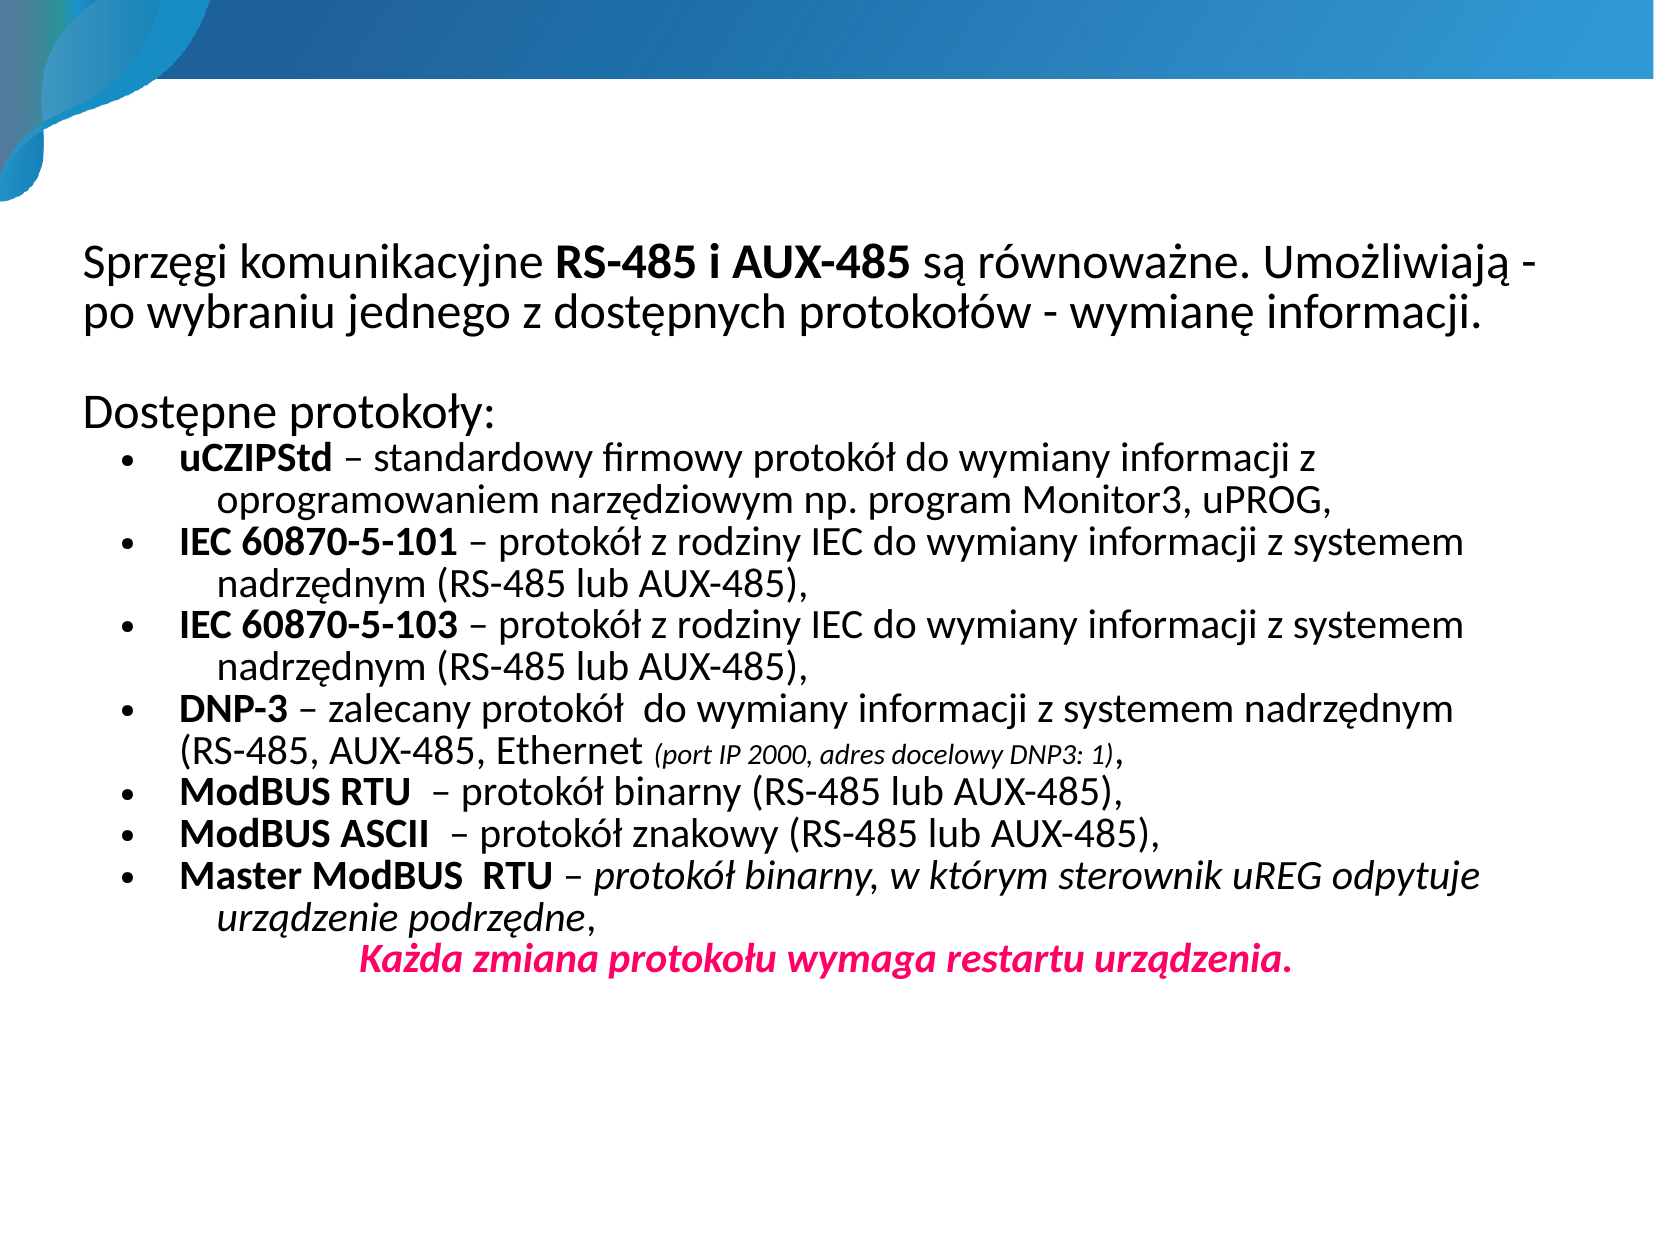

# Sprzęgi komunikacyjne RS-485 i AUX-485 są równoważne. Umożliwiają - po wybraniu jednego z dostępnych protokołów - wymianę informacji.
Dostępne protokoły:
uCZIPStd – standardowy firmowy protokół do wymiany informacji z oprogramowaniem narzędziowym np. program Monitor3, uPROG,
IEC 60870-5-101 – protokół z rodziny IEC do wymiany informacji z systemem nadrzędnym (RS-485 lub AUX-485),
IEC 60870-5-103 – protokół z rodziny IEC do wymiany informacji z systemem nadrzędnym (RS-485 lub AUX-485),
DNP-3 – zalecany protokół do wymiany informacji z systemem nadrzędnym
(RS-485, AUX-485, Ethernet (port IP 2000, adres docelowy DNP3: 1),
ModBUS RTU – protokół binarny (RS-485 lub AUX-485),
ModBUS ASCII – protokół znakowy (RS-485 lub AUX-485),
Master ModBUS RTU – protokół binarny, w którym sterownik uREG odpytuje urządzenie podrzędne,
Każda zmiana protokołu wymaga restartu urządzenia.